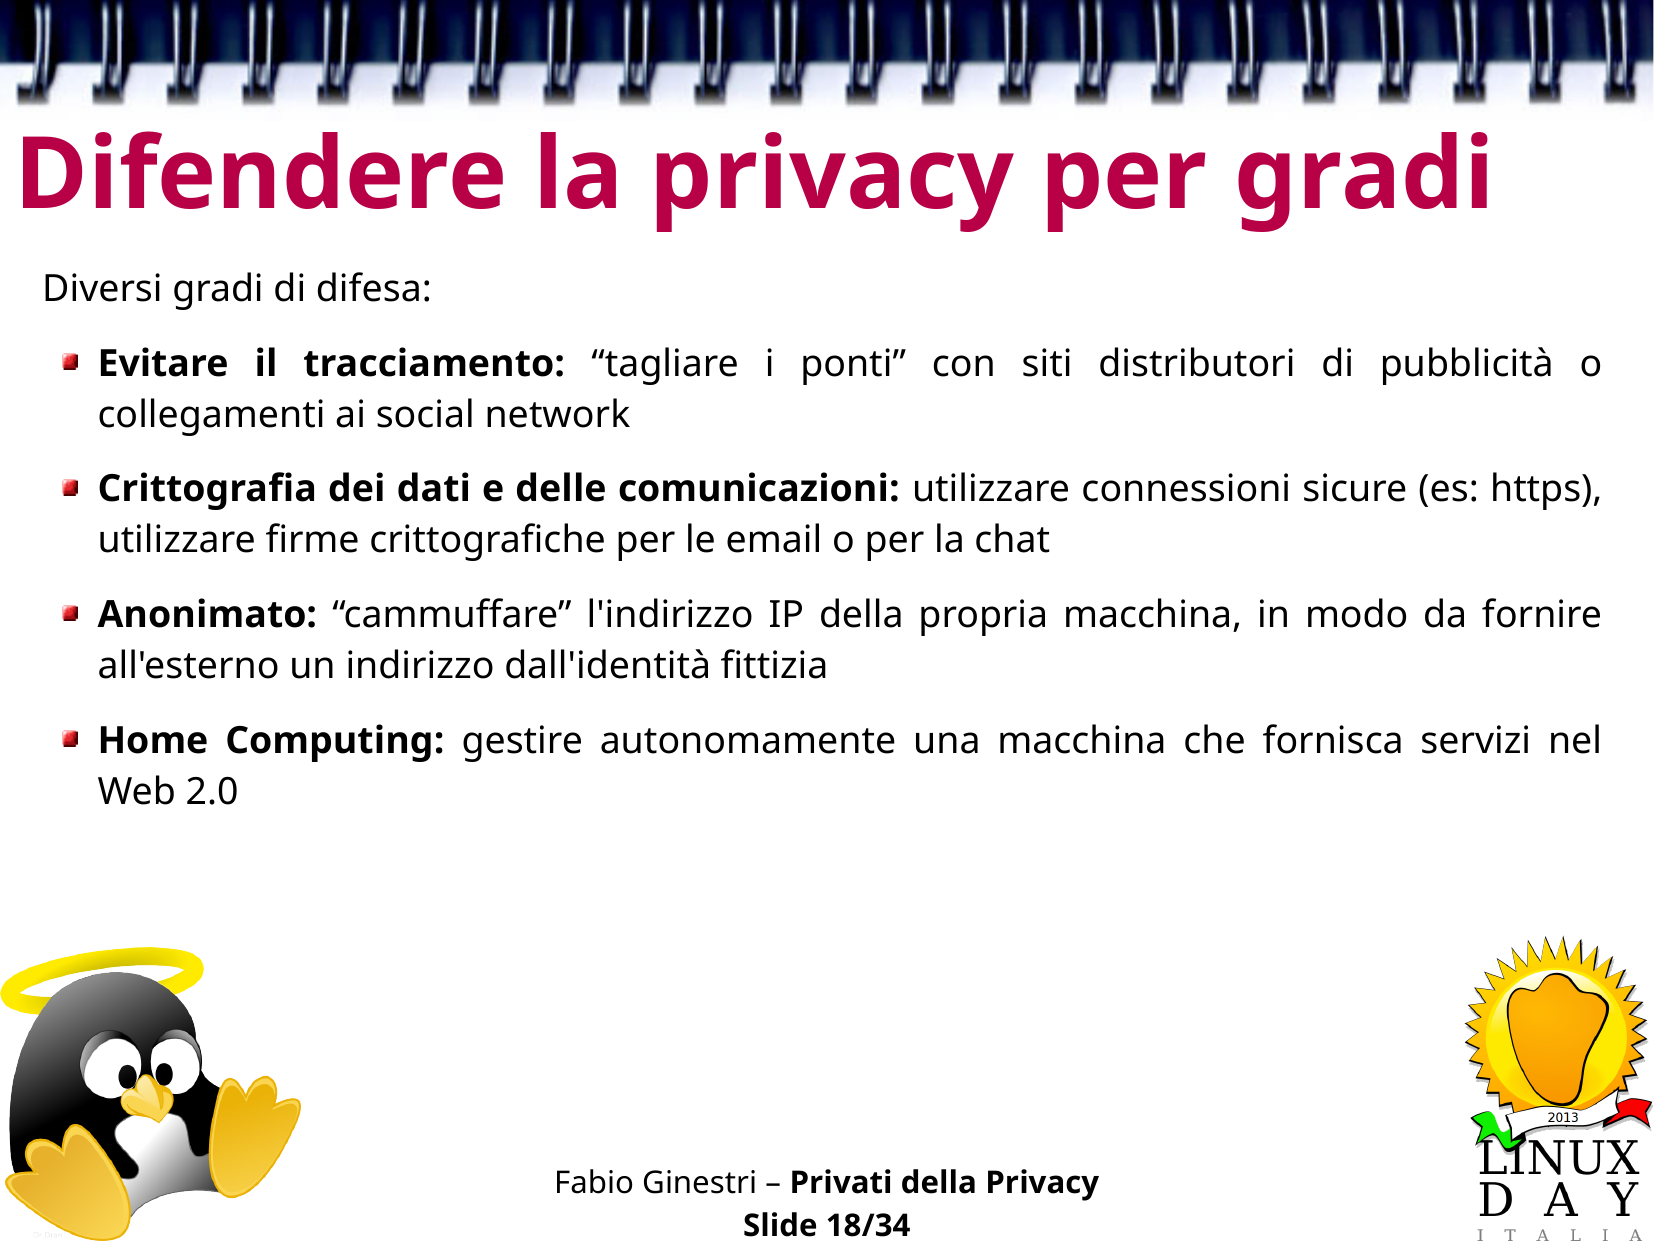

Difendere la privacy per gradi
Diversi gradi di difesa:
Evitare il tracciamento: “tagliare i ponti” con siti distributori di pubblicità o collegamenti ai social network
Crittografia dei dati e delle comunicazioni: utilizzare connessioni sicure (es: https), utilizzare firme crittografiche per le email o per la chat
Anonimato: “cammuffare” l'indirizzo IP della propria macchina, in modo da fornire all'esterno un indirizzo dall'identità fittizia
Home Computing: gestire autonomamente una macchina che fornisca servizi nel Web 2.0
Fabio Ginestri – Privati della Privacy
Slide /34